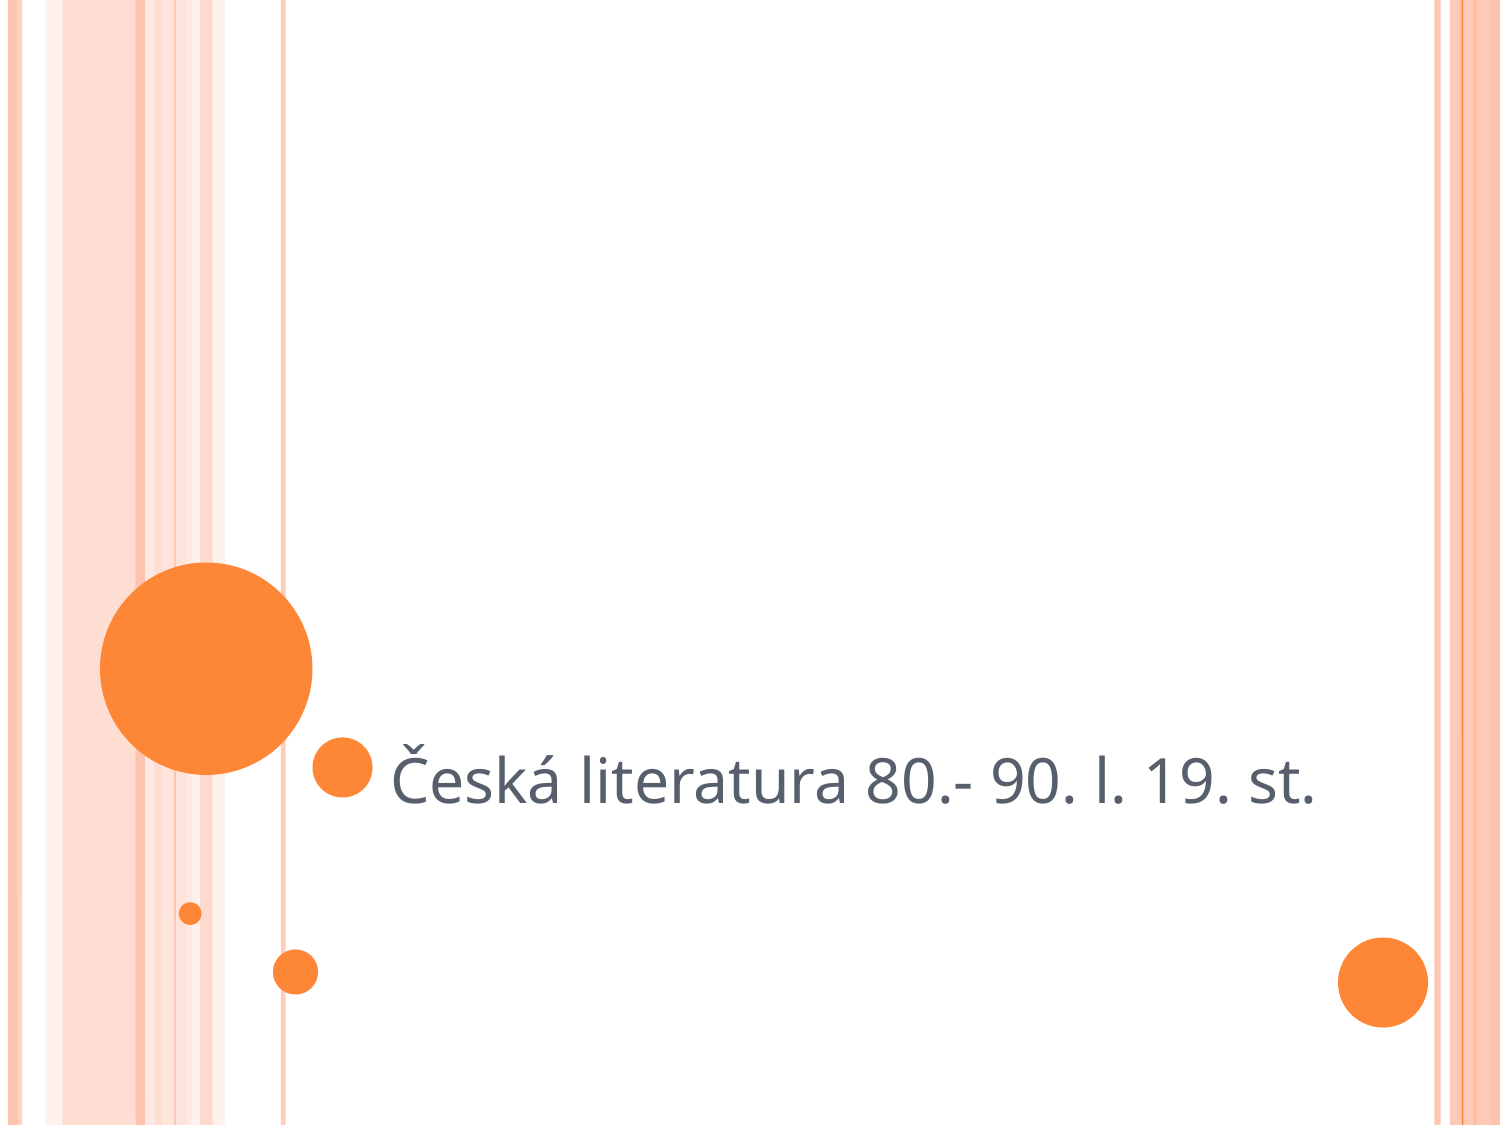

# Česká literatura 80.- 90. l. 19. st.